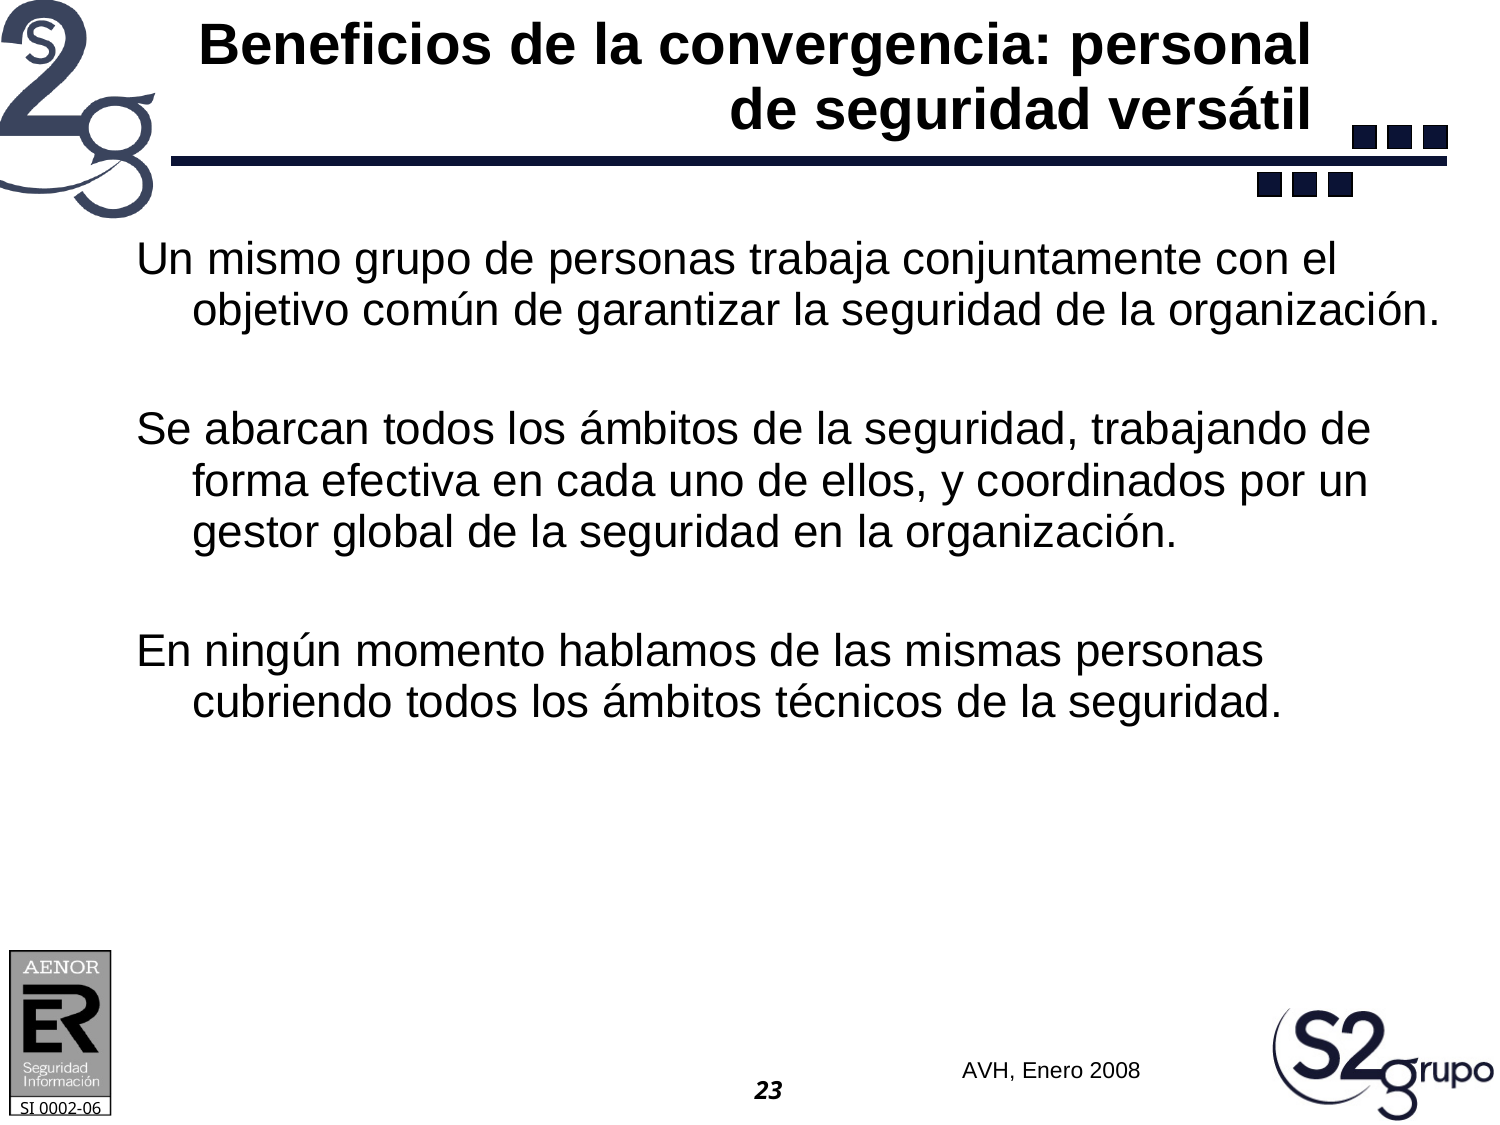

# Beneficios de la convergencia: personal de seguridad versátil
Un mismo grupo de personas trabaja conjuntamente con el objetivo común de garantizar la seguridad de la organización.
Se abarcan todos los ámbitos de la seguridad, trabajando de forma efectiva en cada uno de ellos, y coordinados por un gestor global de la seguridad en la organización.
En ningún momento hablamos de las mismas personas cubriendo todos los ámbitos técnicos de la seguridad.
AVH, Enero 2008